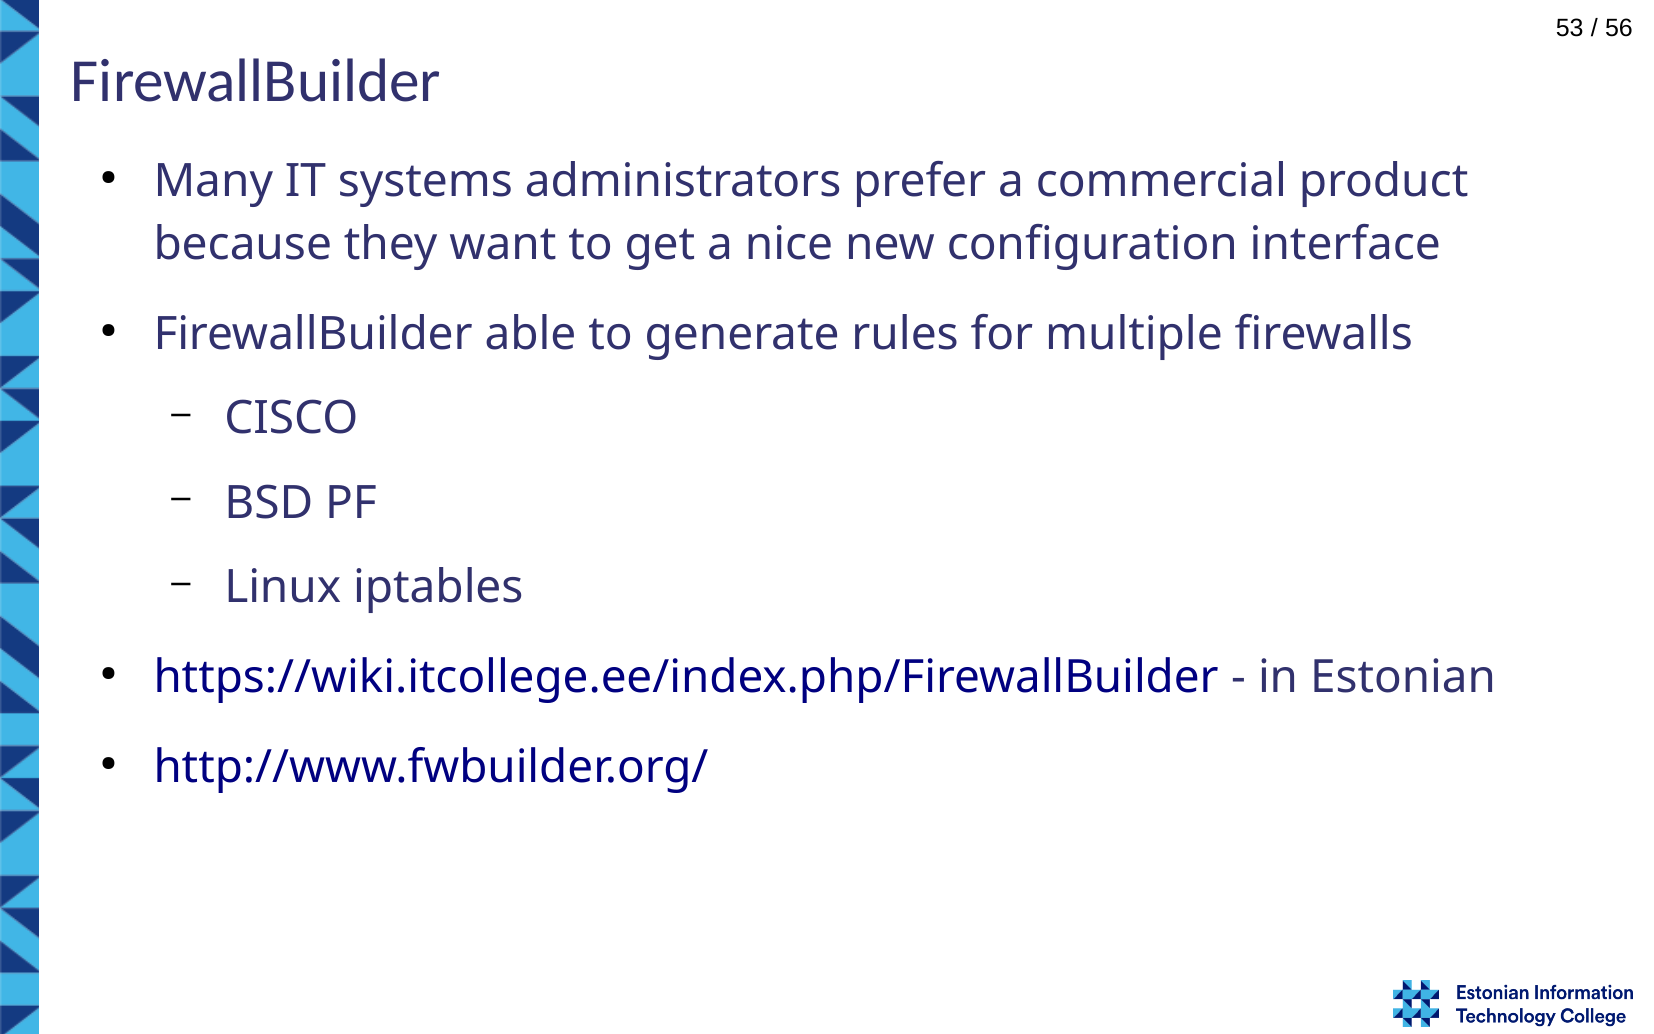

# FirewallBuilder
Many IT systems administrators prefer a commercial product because they want to get a nice new configuration interface
FirewallBuilder able to generate rules for multiple firewalls
CISCO
BSD PF
Linux iptables
https://wiki.itcollege.ee/index.php/FirewallBuilder - in Estonian
http://www.fwbuilder.org/